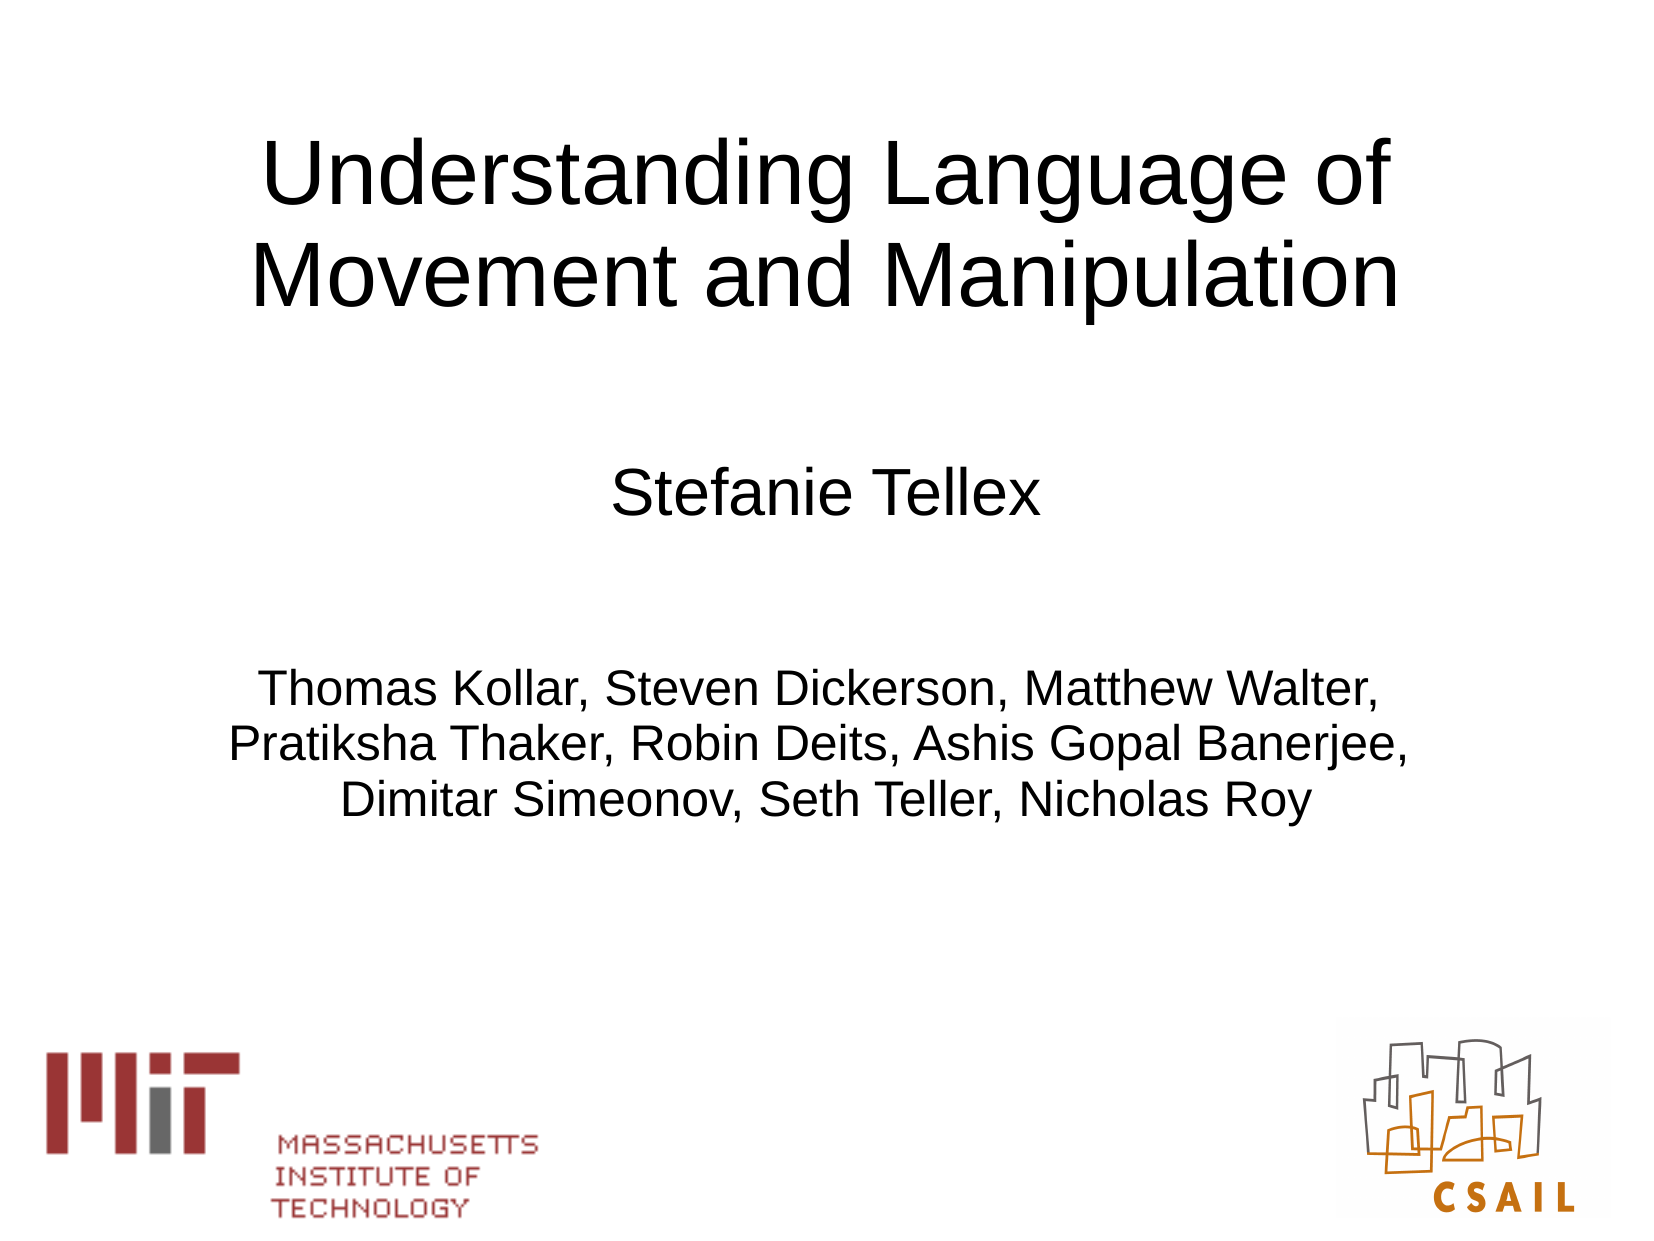

# Understanding Language of Movement and Manipulation
Stefanie Tellex
Thomas Kollar, Steven Dickerson, Matthew Walter,
Pratiksha Thaker, Robin Deits, Ashis Gopal Banerjee,
Dimitar Simeonov, Seth Teller, Nicholas Roy